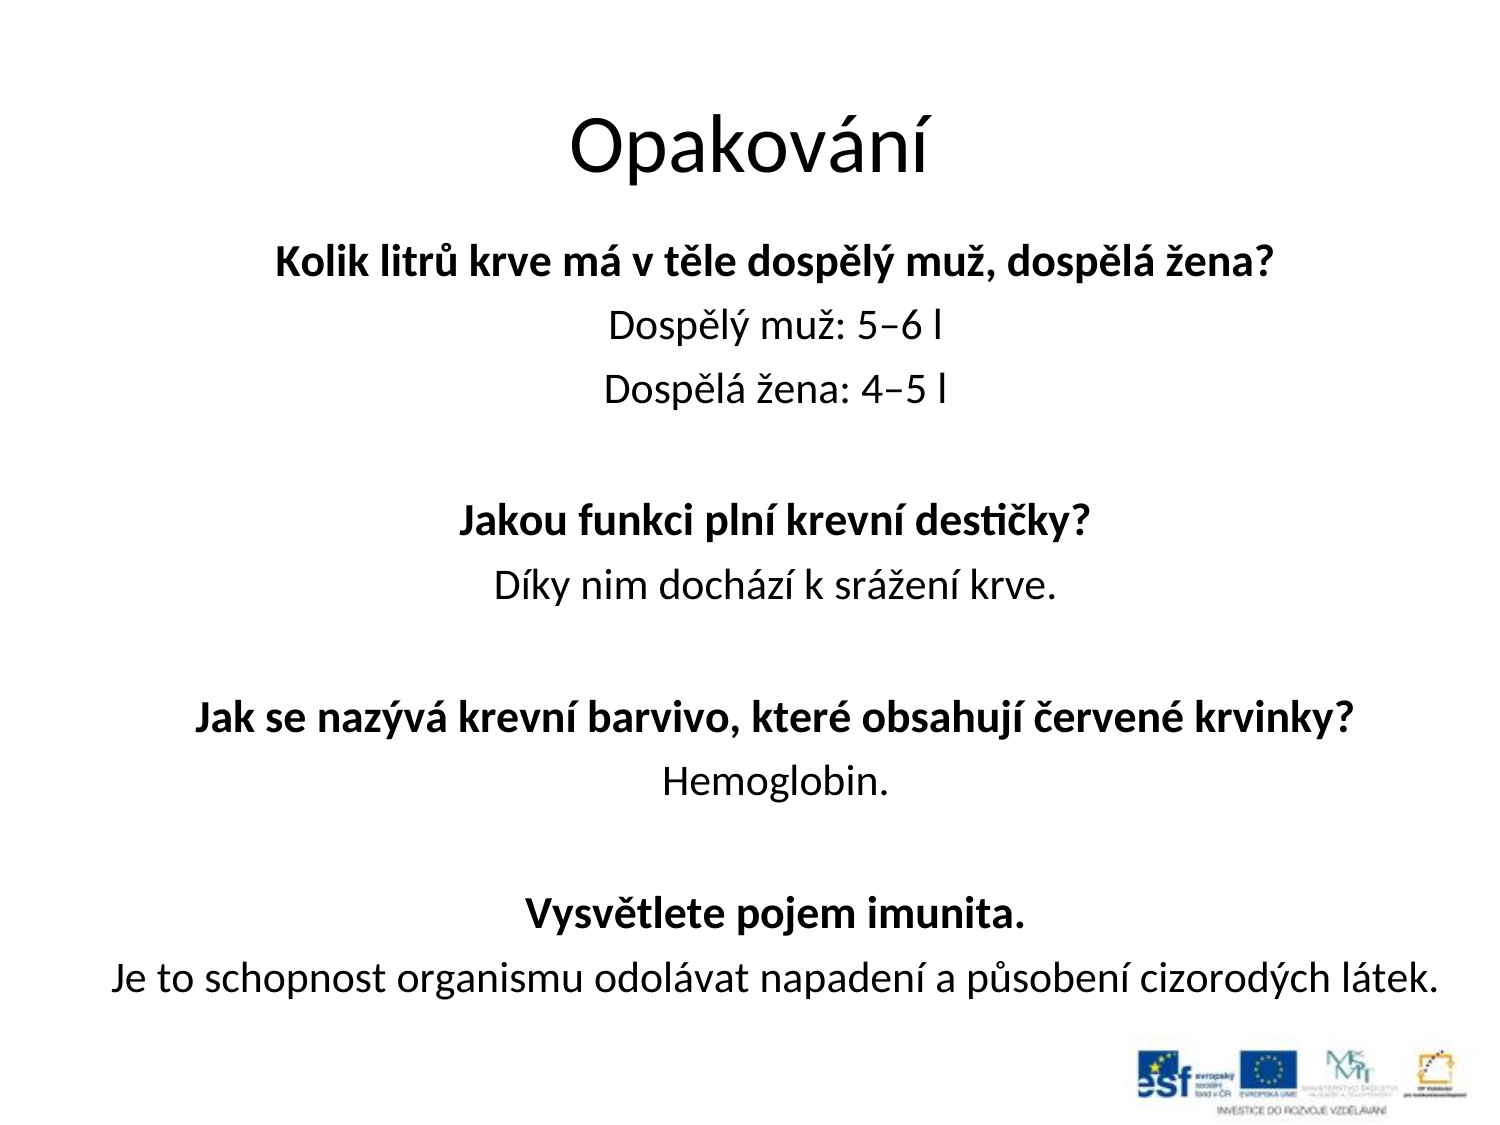

# Opakování
Kolik litrů krve má v těle dospělý muž, dospělá žena?
Dospělý muž: 5–6 l
Dospělá žena: 4–5 l
Jakou funkci plní krevní destičky?
Díky nim dochází k srážení krve.
Jak se nazývá krevní barvivo, které obsahují červené krvinky?
Hemoglobin.
Vysvětlete pojem imunita.
Je to schopnost organismu odolávat napadení a působení cizorodých látek.